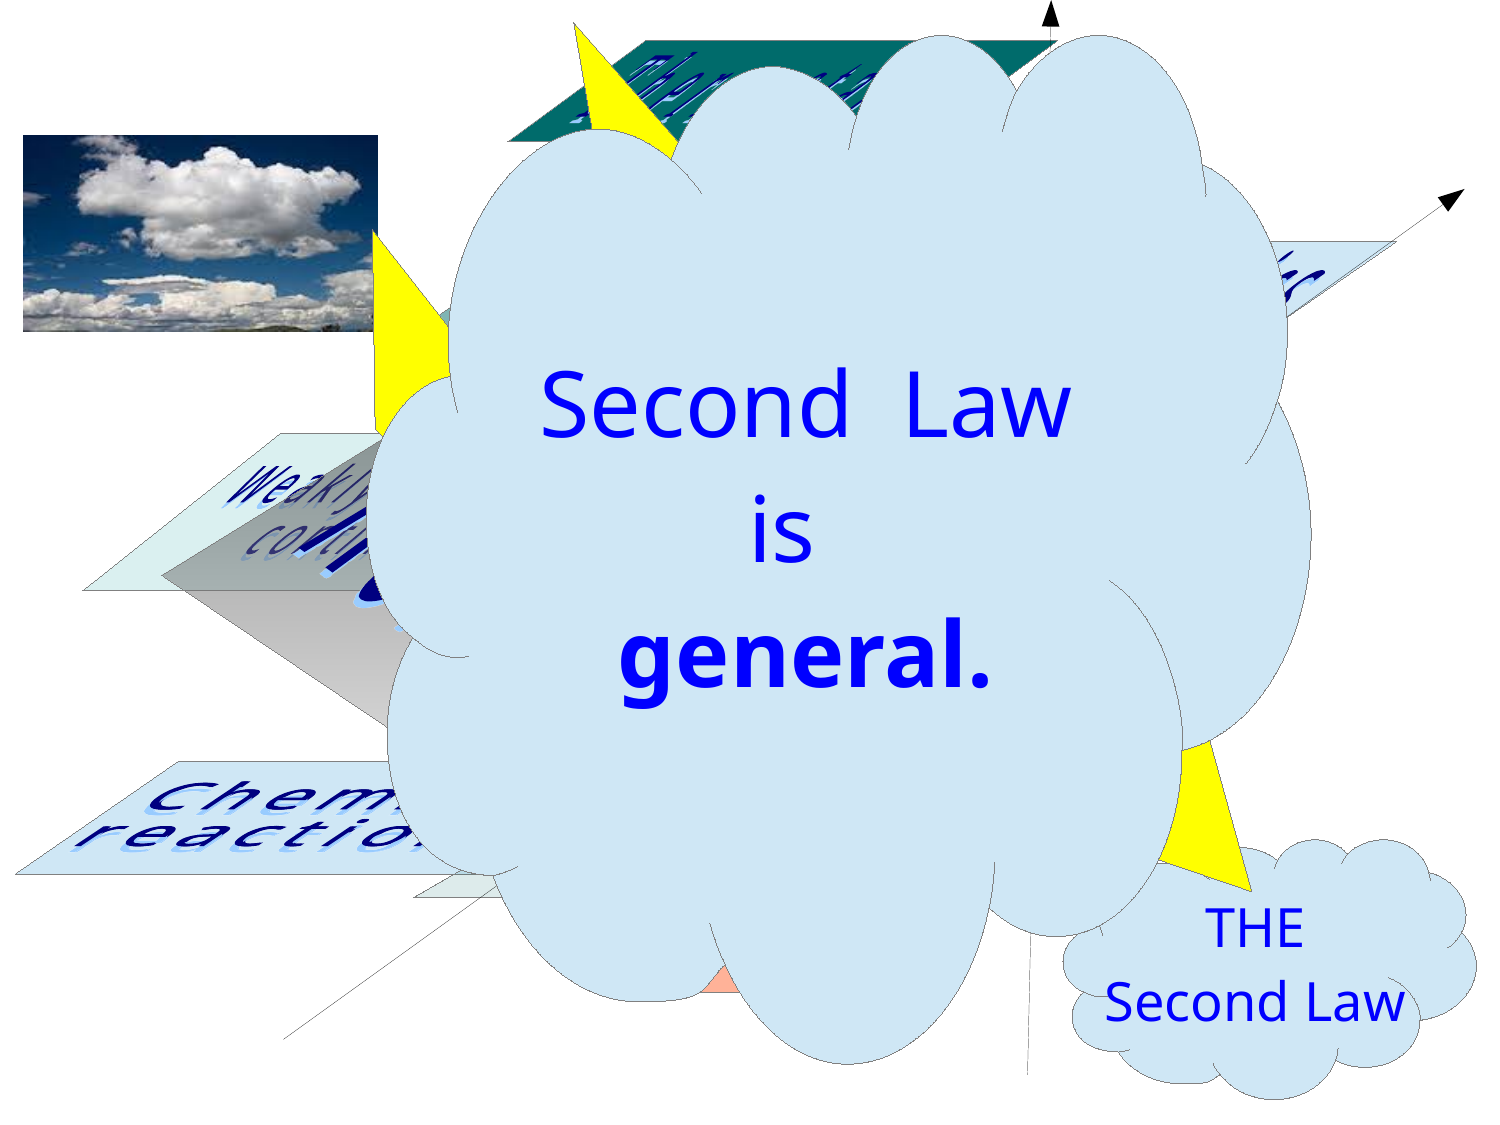

Second Law
is
general.
T h e r m o s t a t i c s
Q
U
A
N
T
U
M
T h e r m o d y n a m i c s
( d i s c r e t e )
E l e c t r o d y n a m i c s
C o n t i n u u m
m e c h a n i c s
R e l a t i v i s t i c
W e a k l y n o n l o c a l
c o n t i n u a
P l a s t i c i t y,
r h e o l o g y
C h e m i c a l
r e a c t i o n s
C h e m i c a l
r e a c t i o n s
Kinetic theory
THE
Second Law